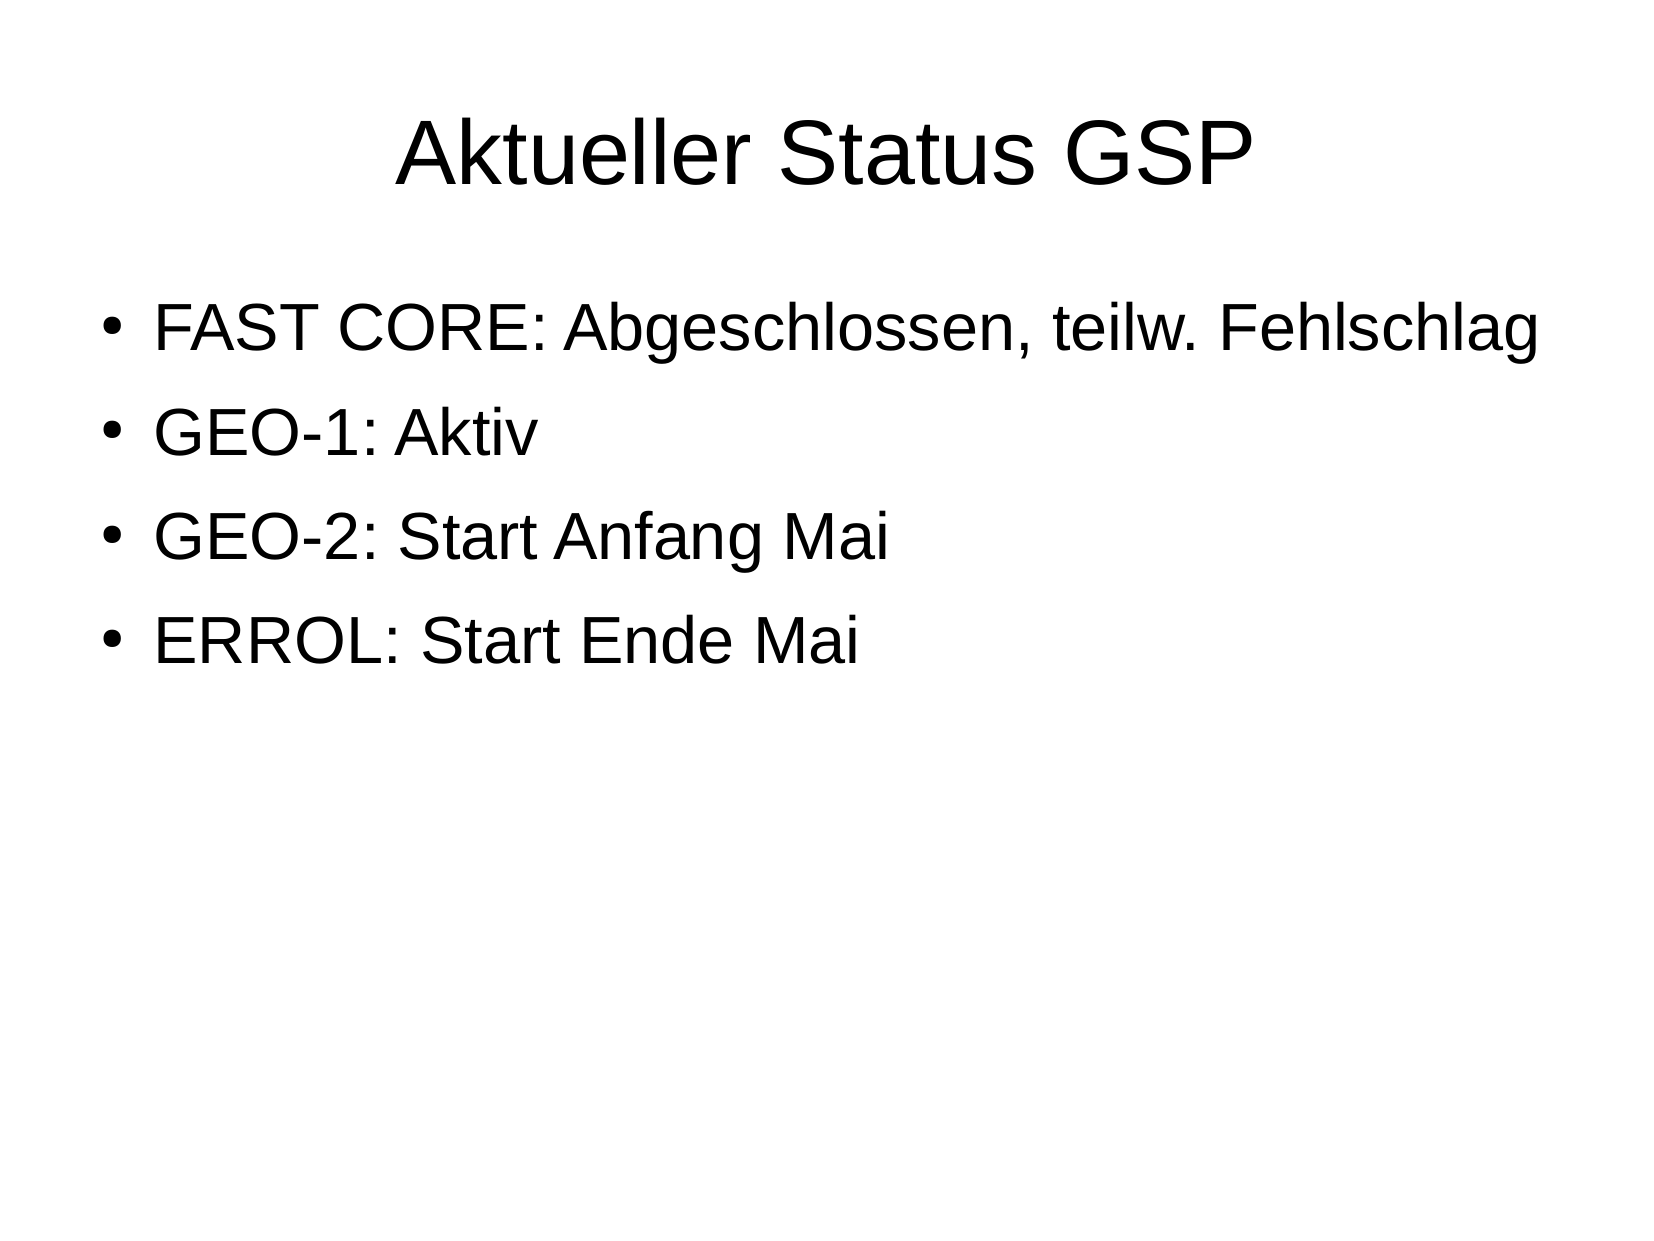

# Aktueller Status GSP
FAST CORE: Abgeschlossen, teilw. Fehlschlag
GEO-1: Aktiv
GEO-2: Start Anfang Mai
ERROL: Start Ende Mai